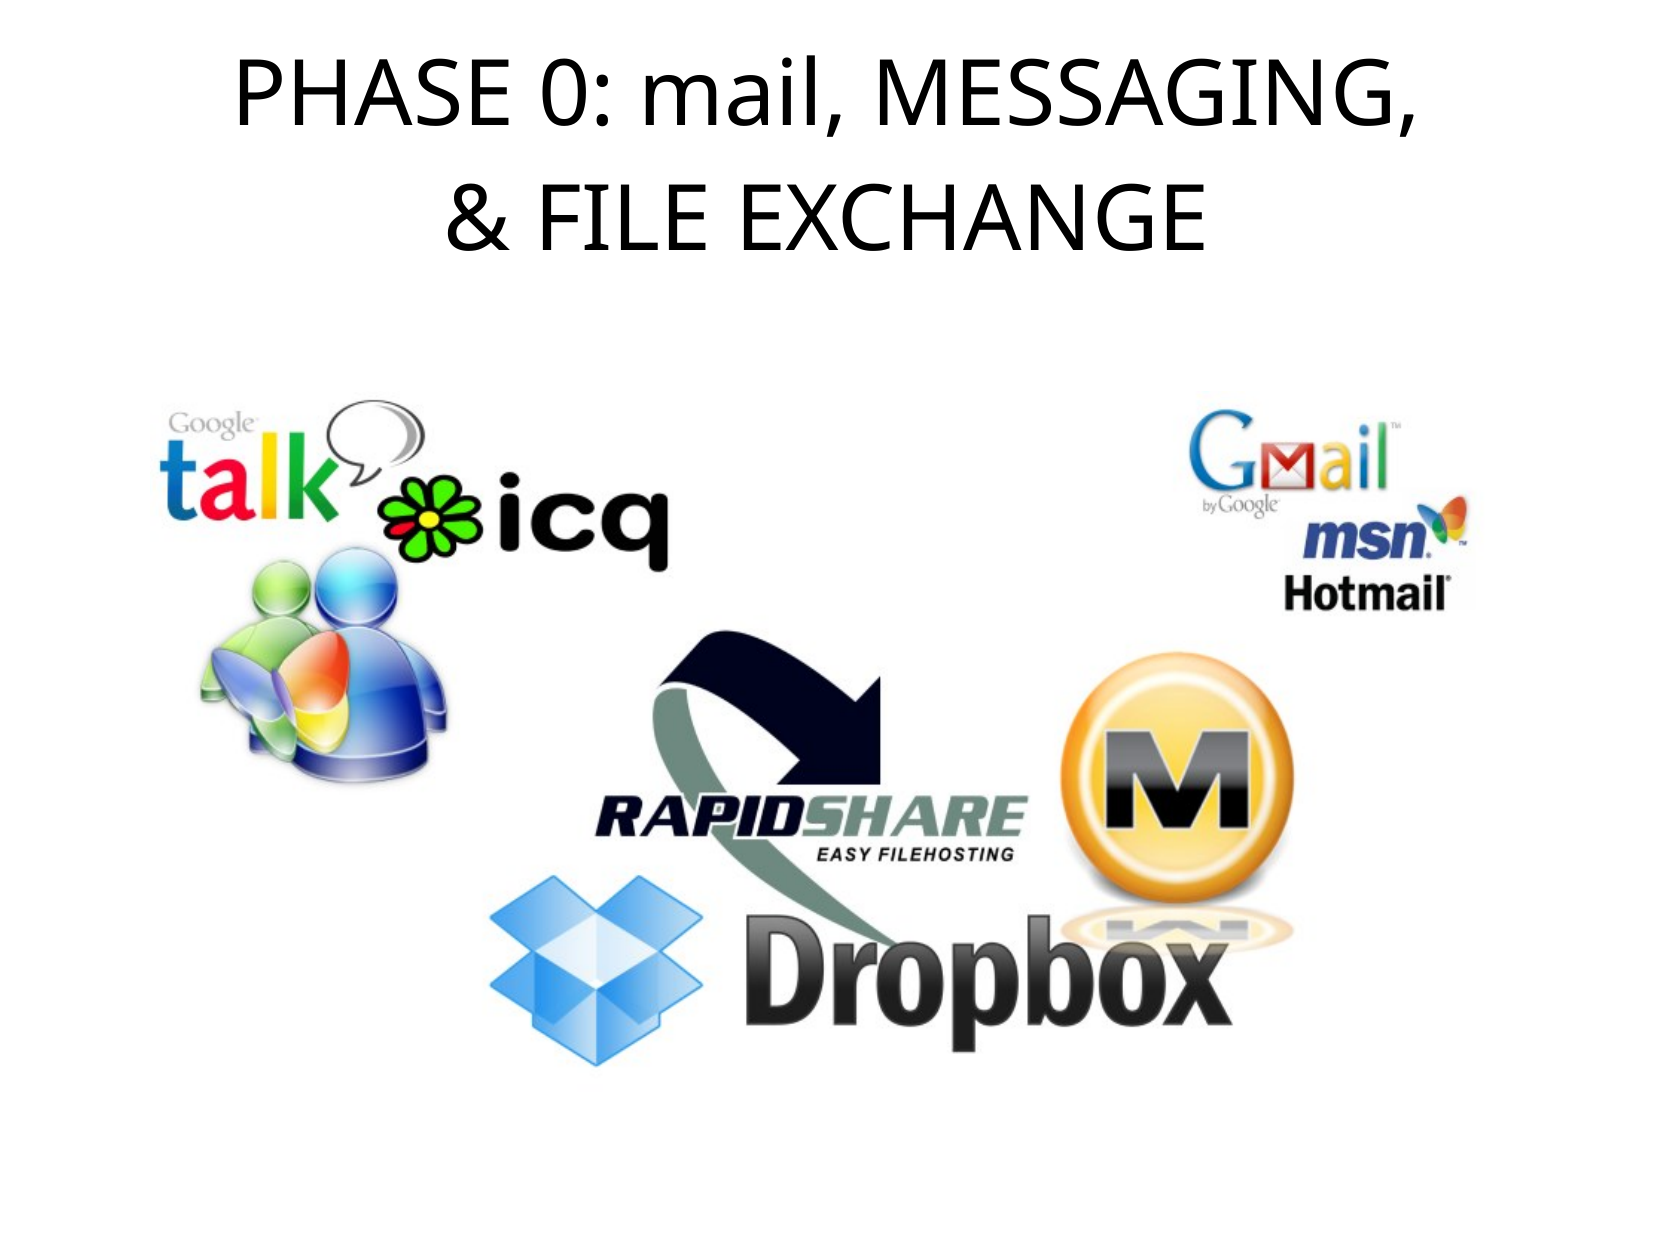

# PHASE 0: mail, MESSAGING, & FILE EXCHANGE